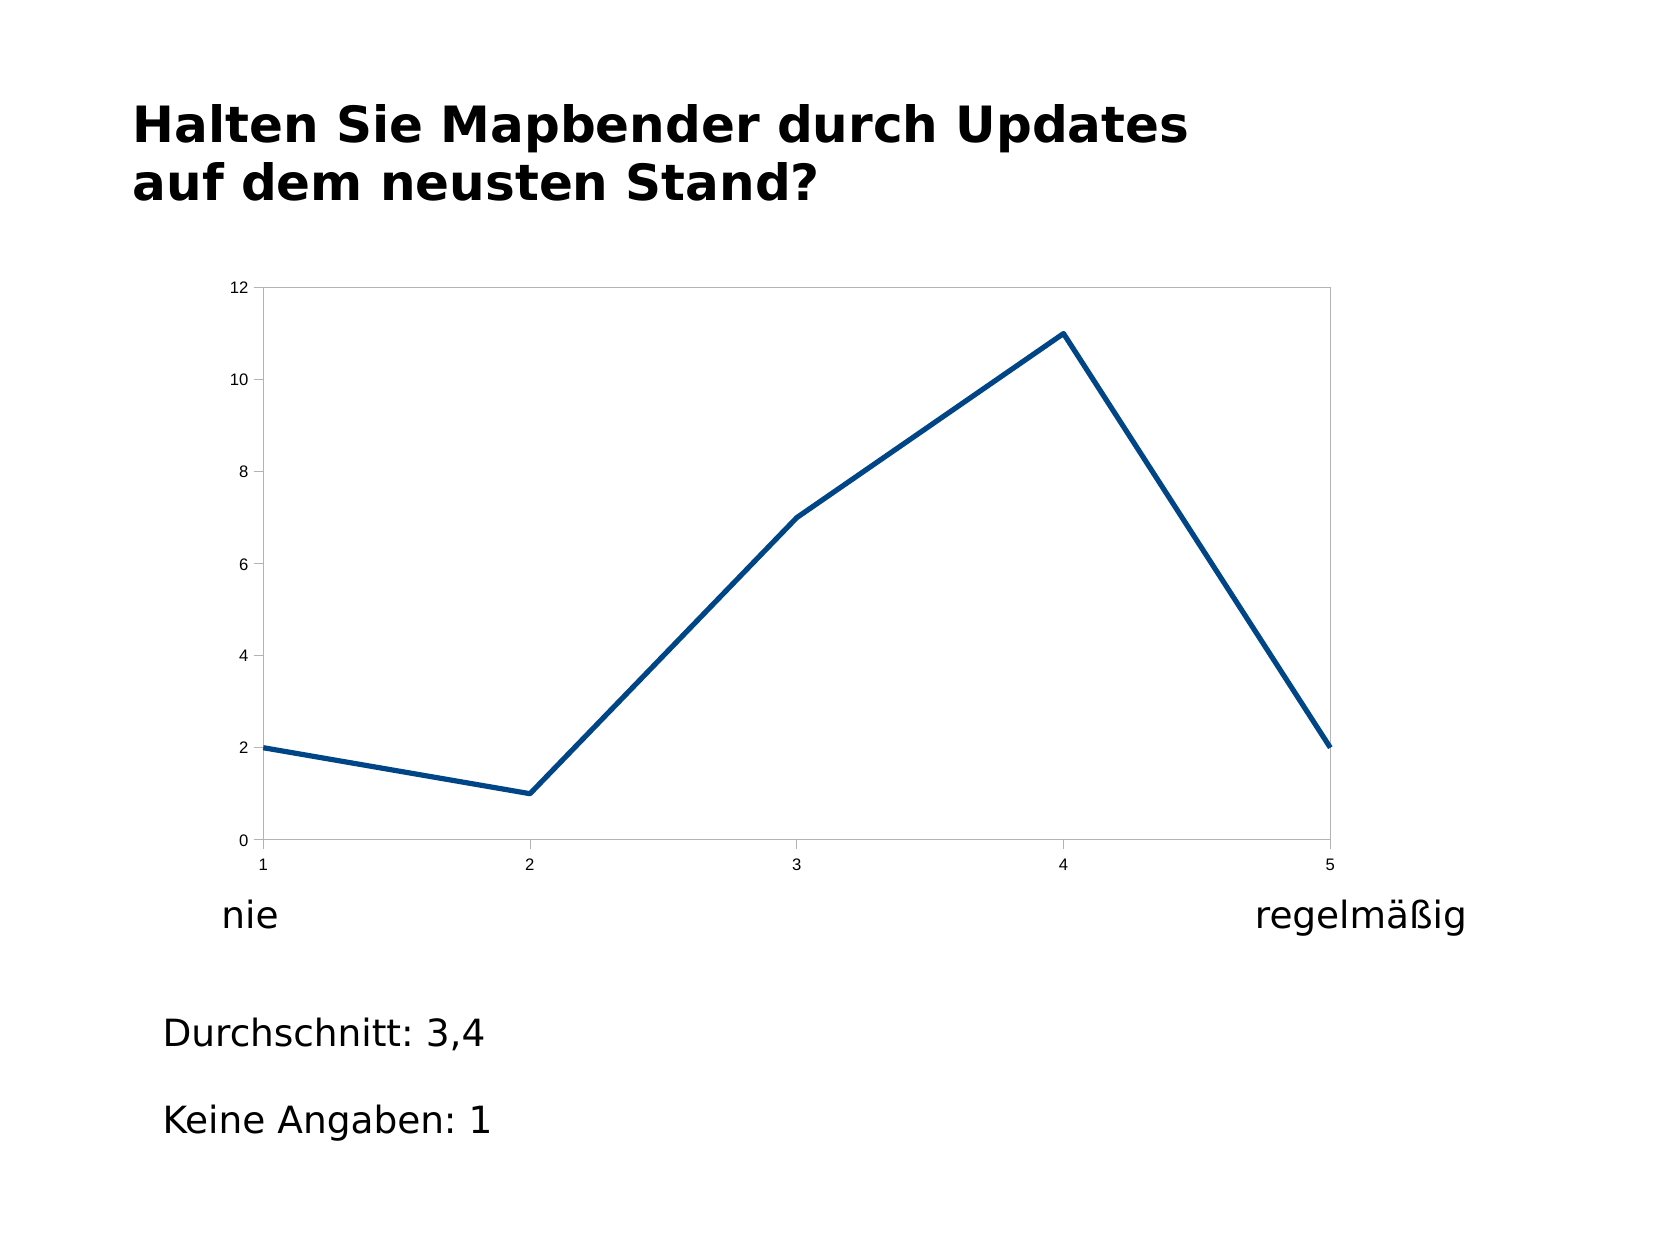

Halten Sie Mapbender durch Updates auf dem neusten Stand?
### Chart
| Category | Zeile 29 |
|---|---|
| 1 | 2.0 |
| 2 | 1.0 |
| 3 | 7.0 |
| 4 | 11.0 |
| 5 | 2.0 |nie
regelmäßig
Durchschnitt: 3,4
Keine Angaben: 1